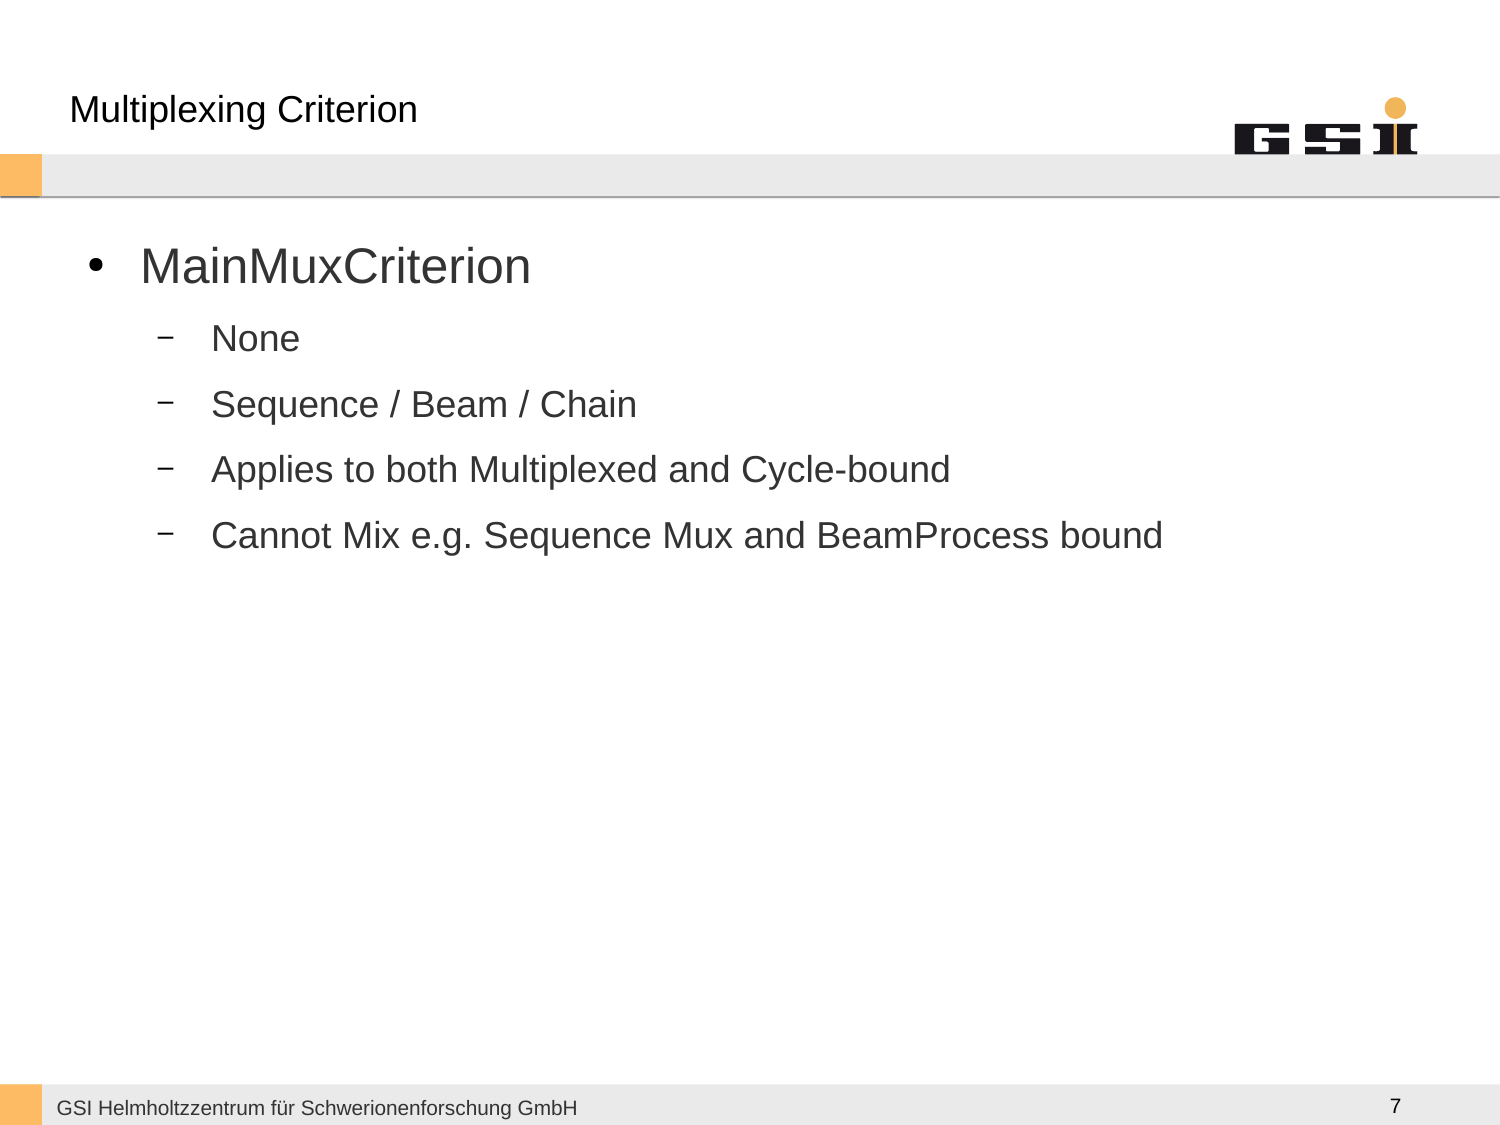

# Multiplexing Criterion
MainMuxCriterion
None
Sequence / Beam / Chain
Applies to both Multiplexed and Cycle-bound
Cannot Mix e.g. Sequence Mux and BeamProcess bound